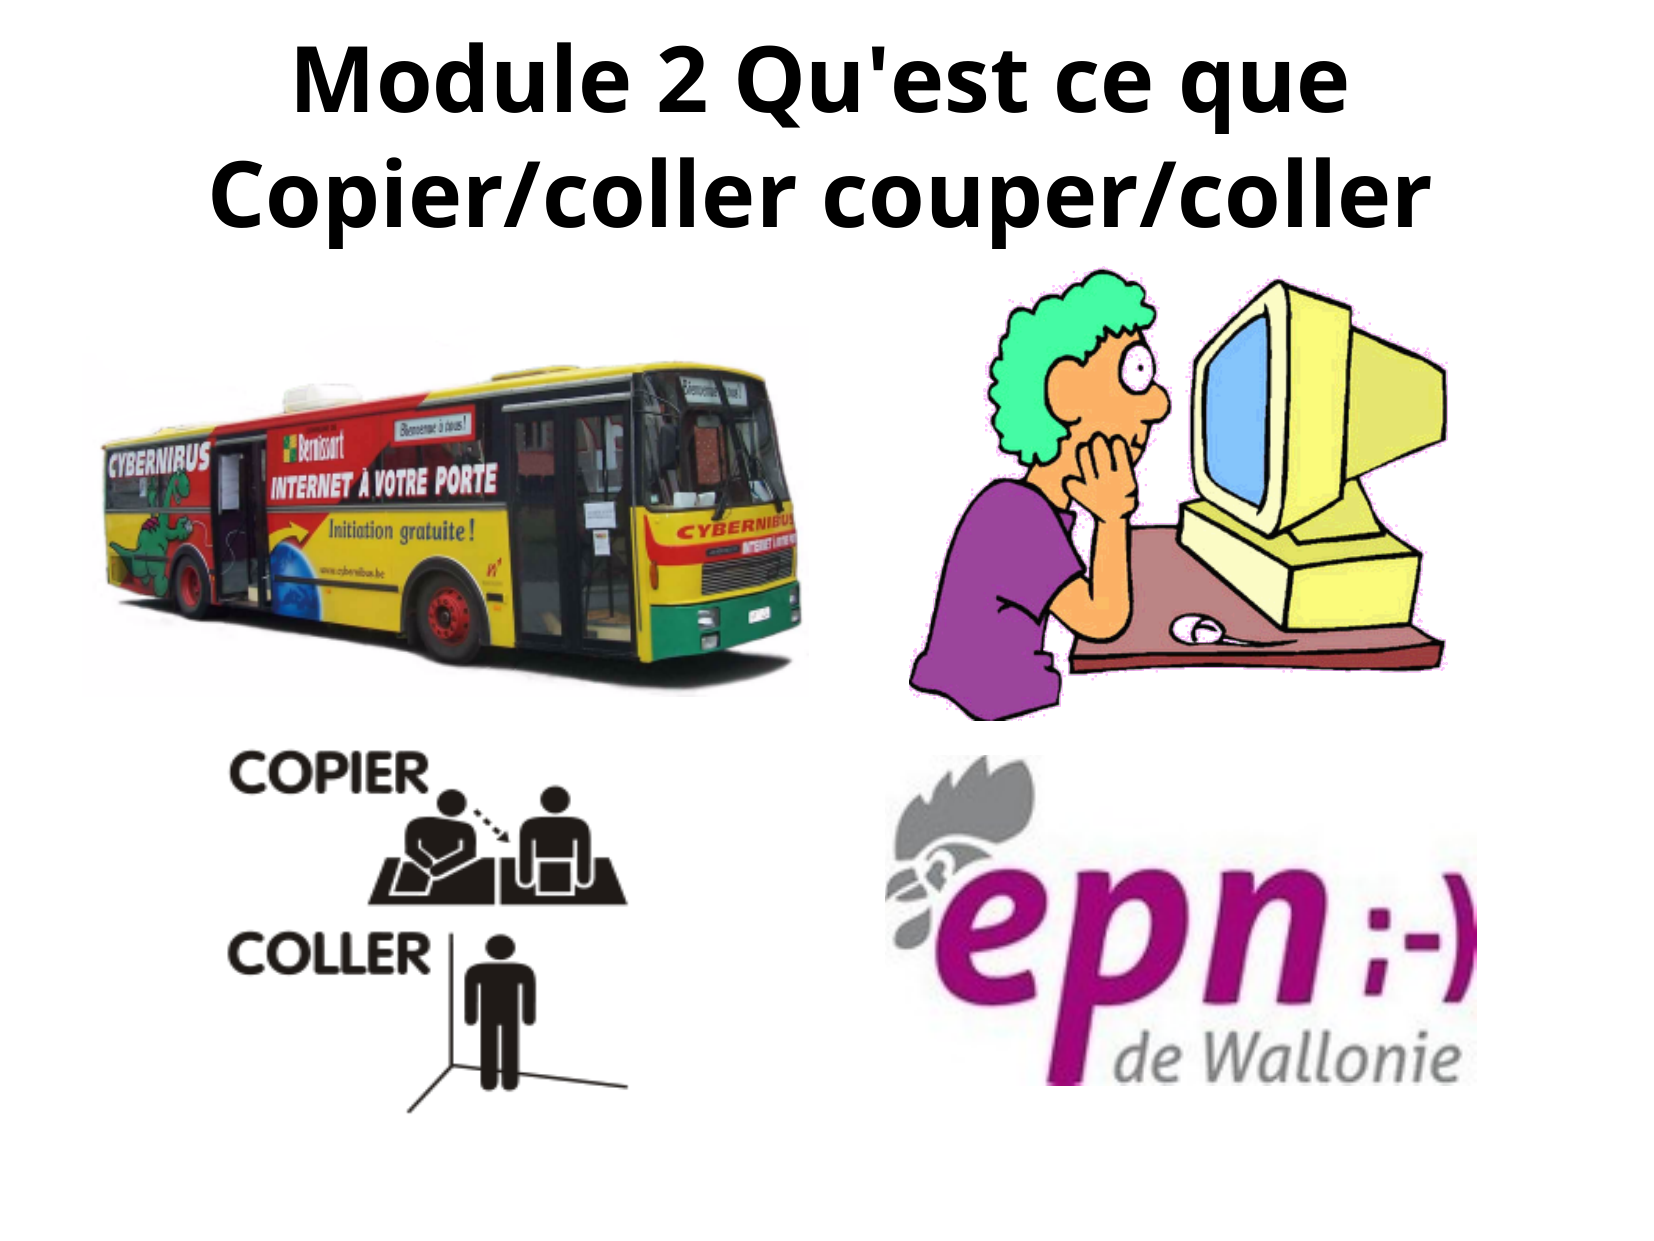

Module 2 Qu'est ce que
Copier/coller couper/coller